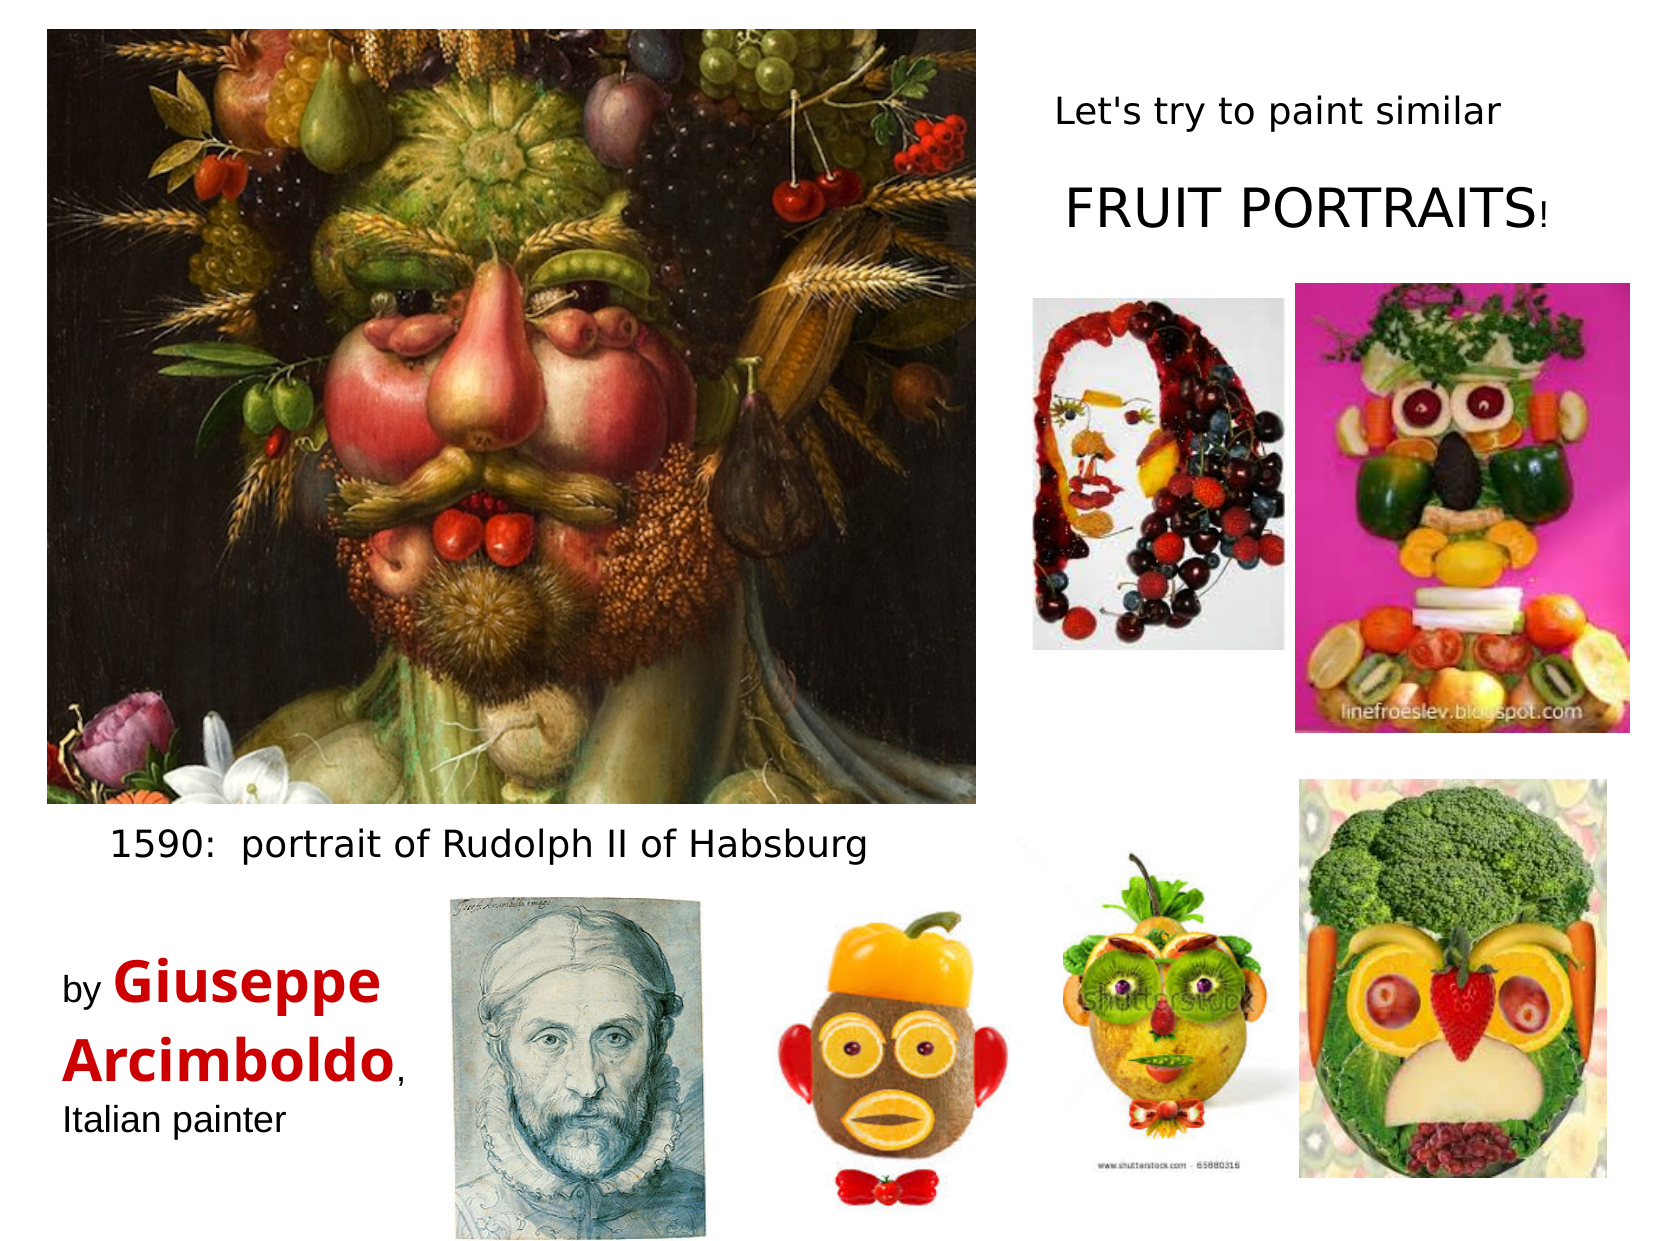

Let's try to paint similar
 FRUIT PORTRAITS!
1590: portrait of Rudolph II of Habsburg
by Giuseppe
Arcimboldo,
Italian painter